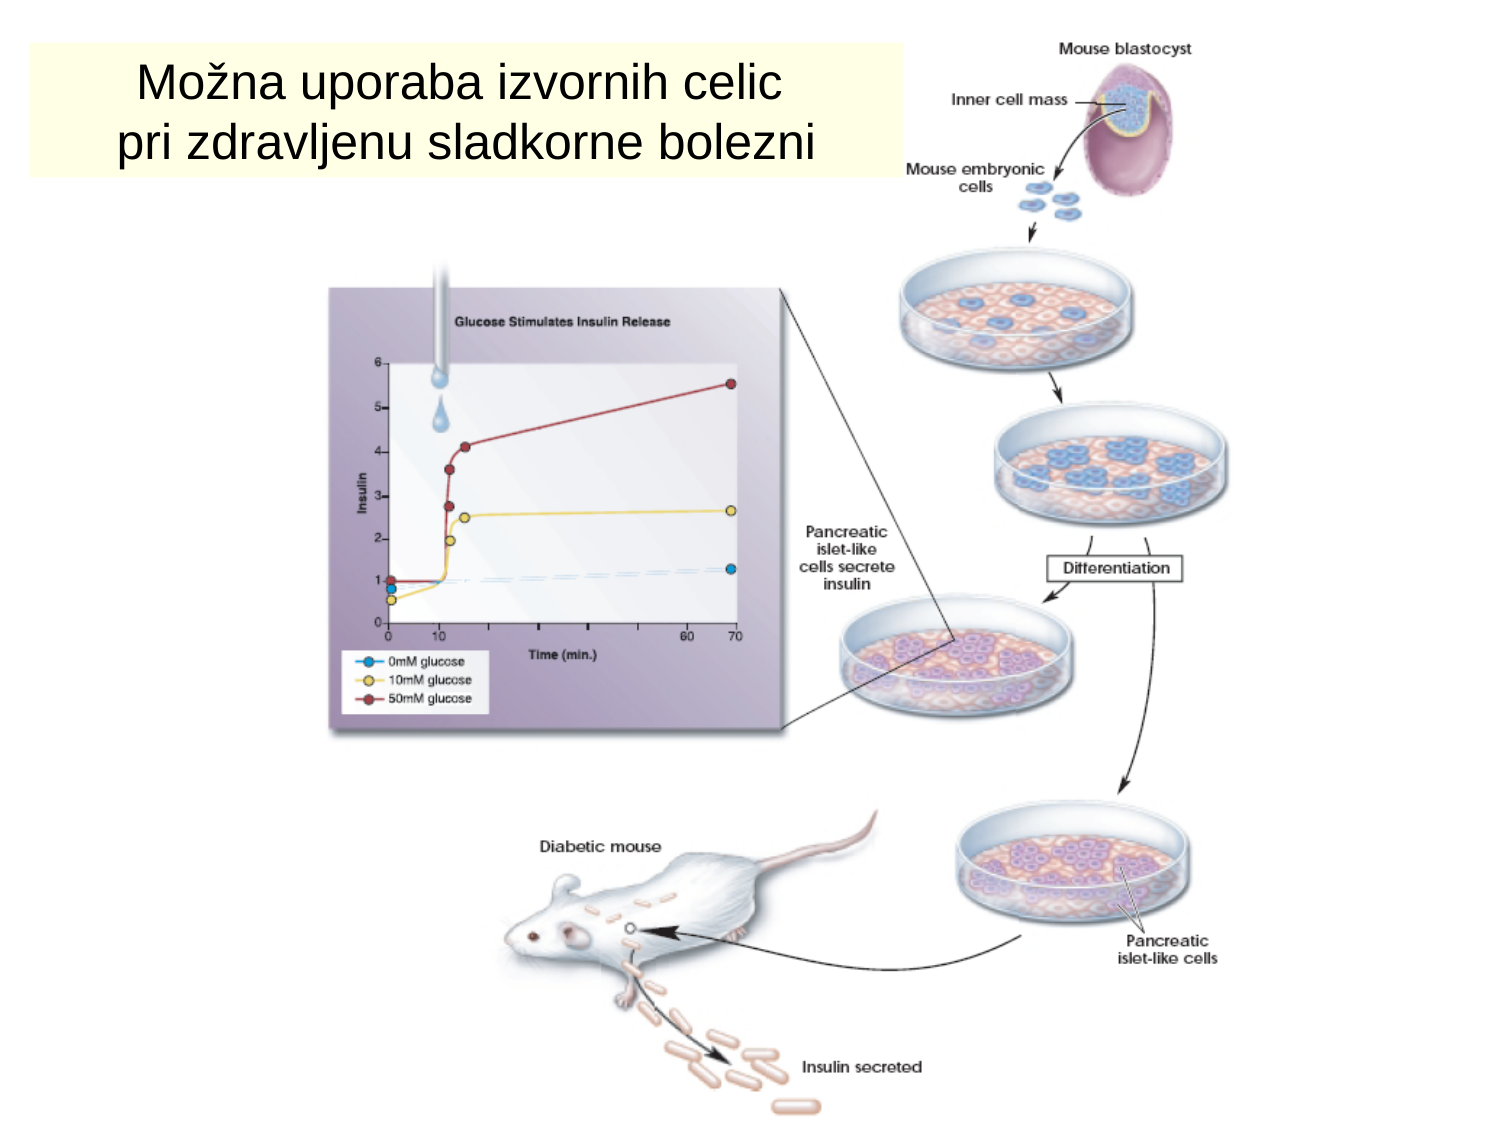

Možna uporaba izvornih celic
pri zdravljenu sladkorne bolezni